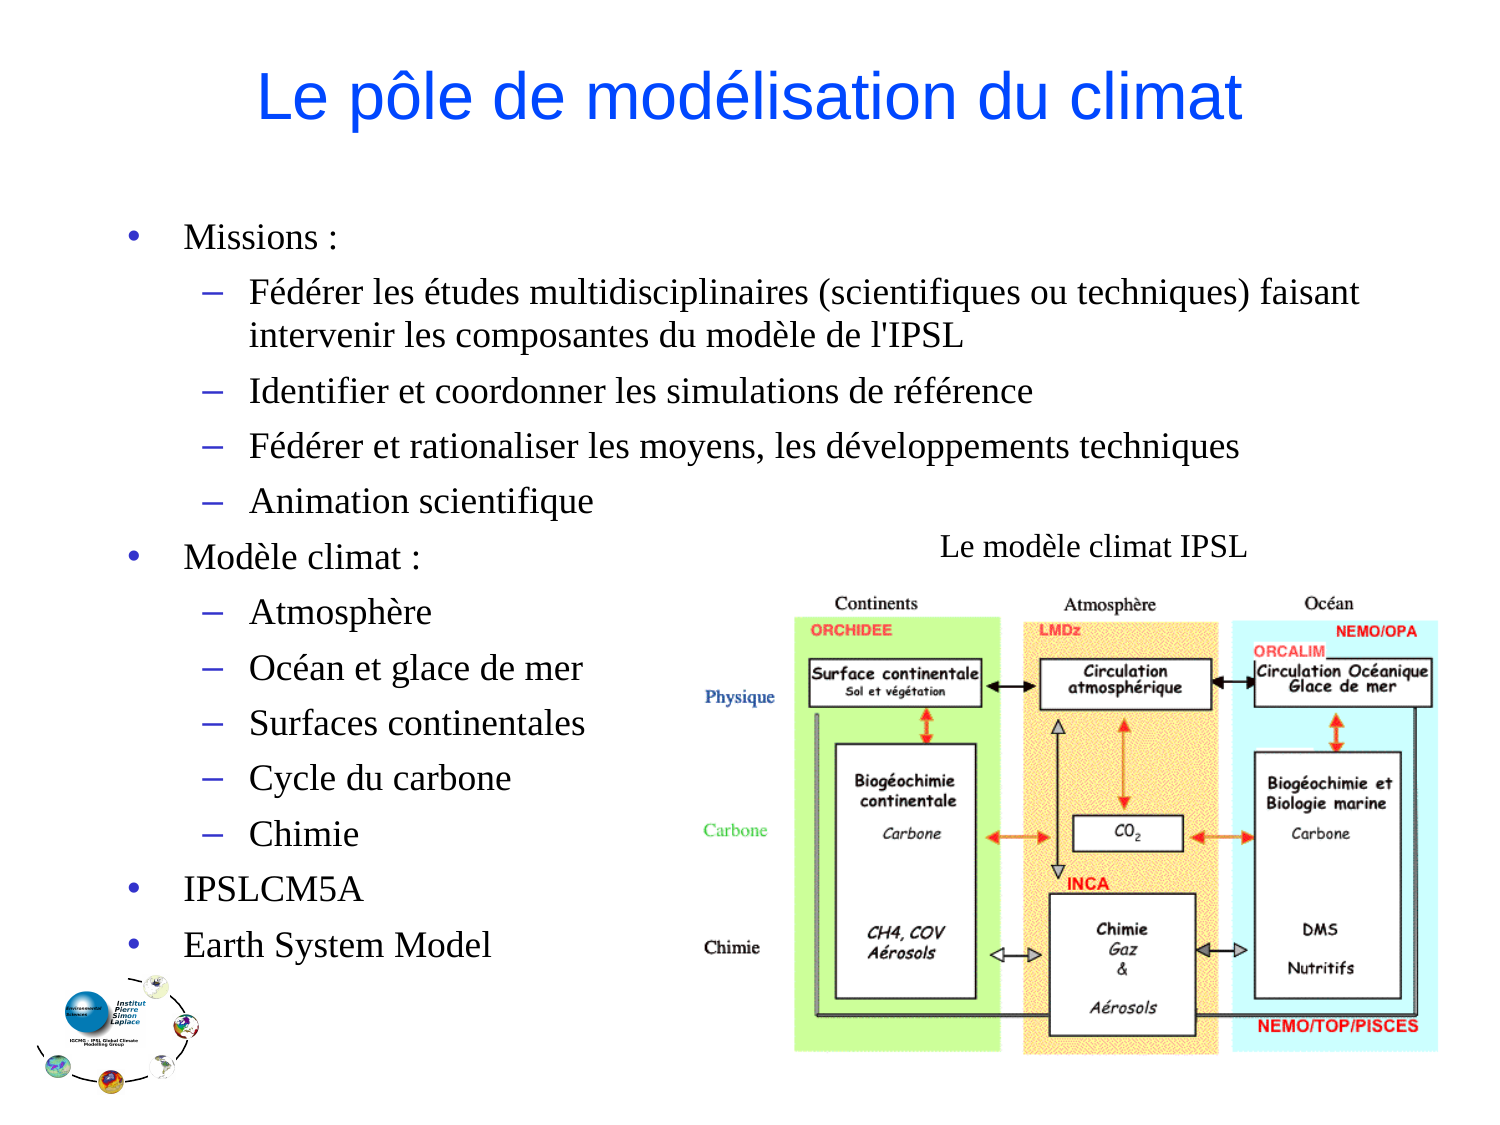

Le pôle de modélisation du climat
Missions :
Fédérer les études multidisciplinaires (scientifiques ou techniques) faisant intervenir les composantes du modèle de l'IPSL
Identifier et coordonner les simulations de référence
Fédérer et rationaliser les moyens, les développements techniques
Animation scientifique
Modèle climat :
Atmosphère
Océan et glace de mer
Surfaces continentales
Cycle du carbone
Chimie
IPSLCM5A
Earth System Model
Le modèle climat IPSL